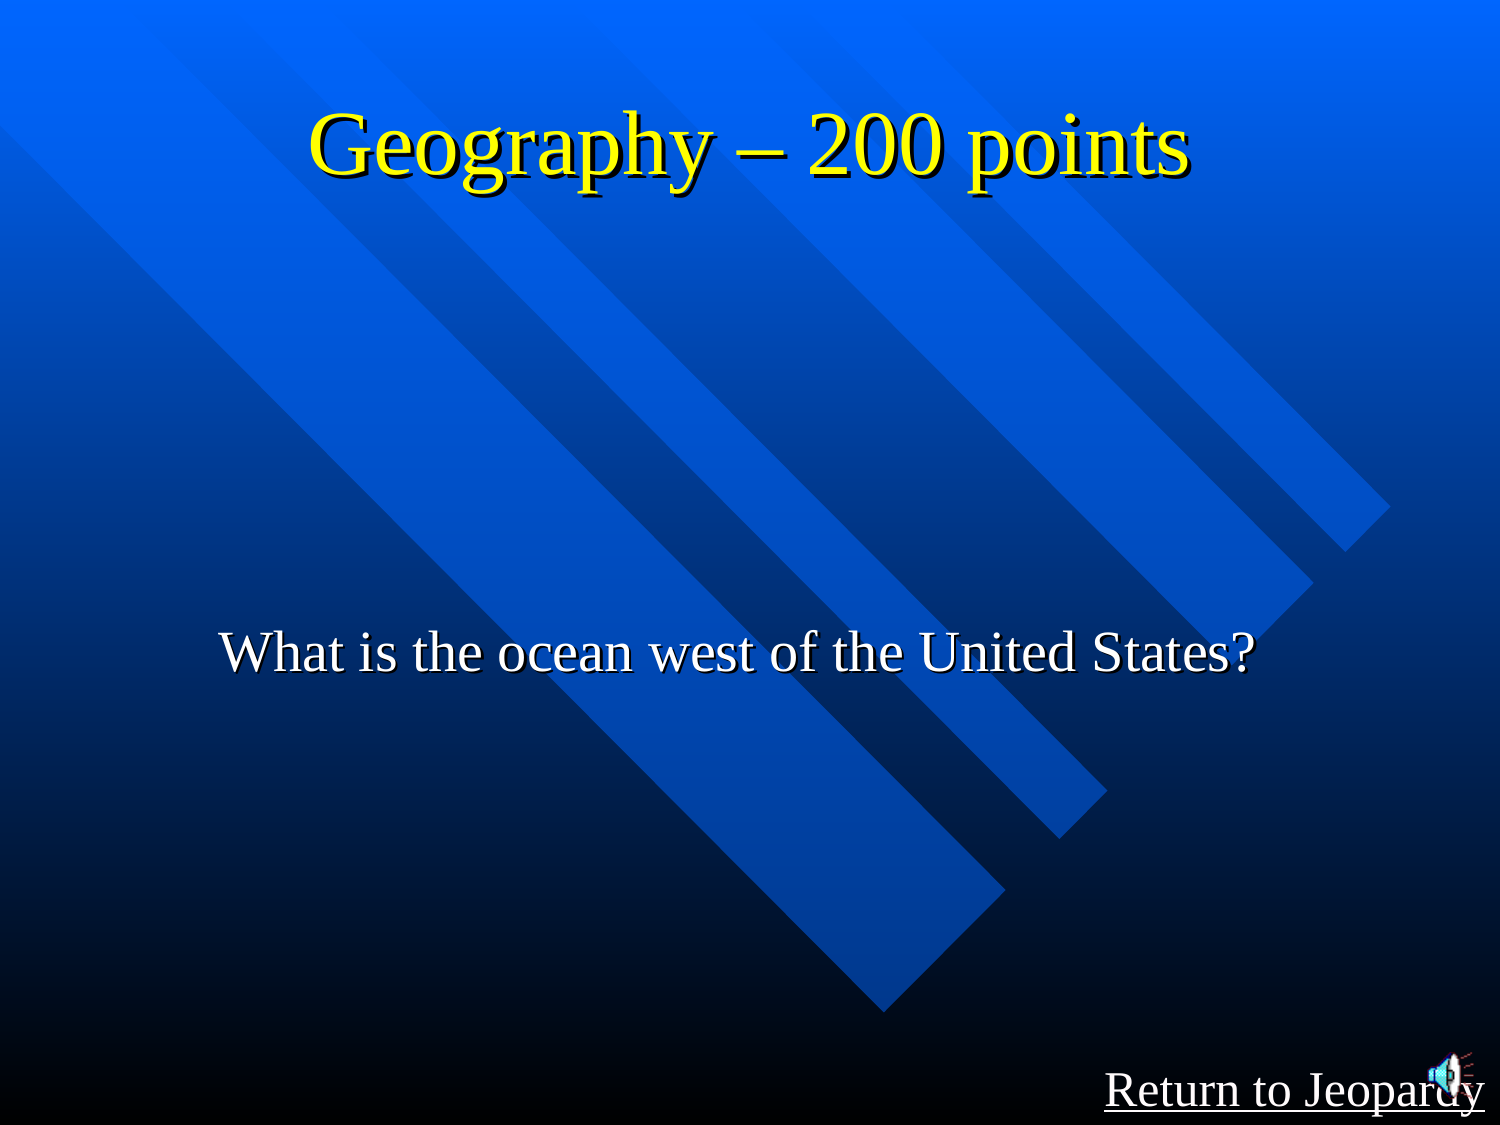

# Geography – 200 points
| What is the ocean west of the United States? |
| --- |
Return to Jeopardy